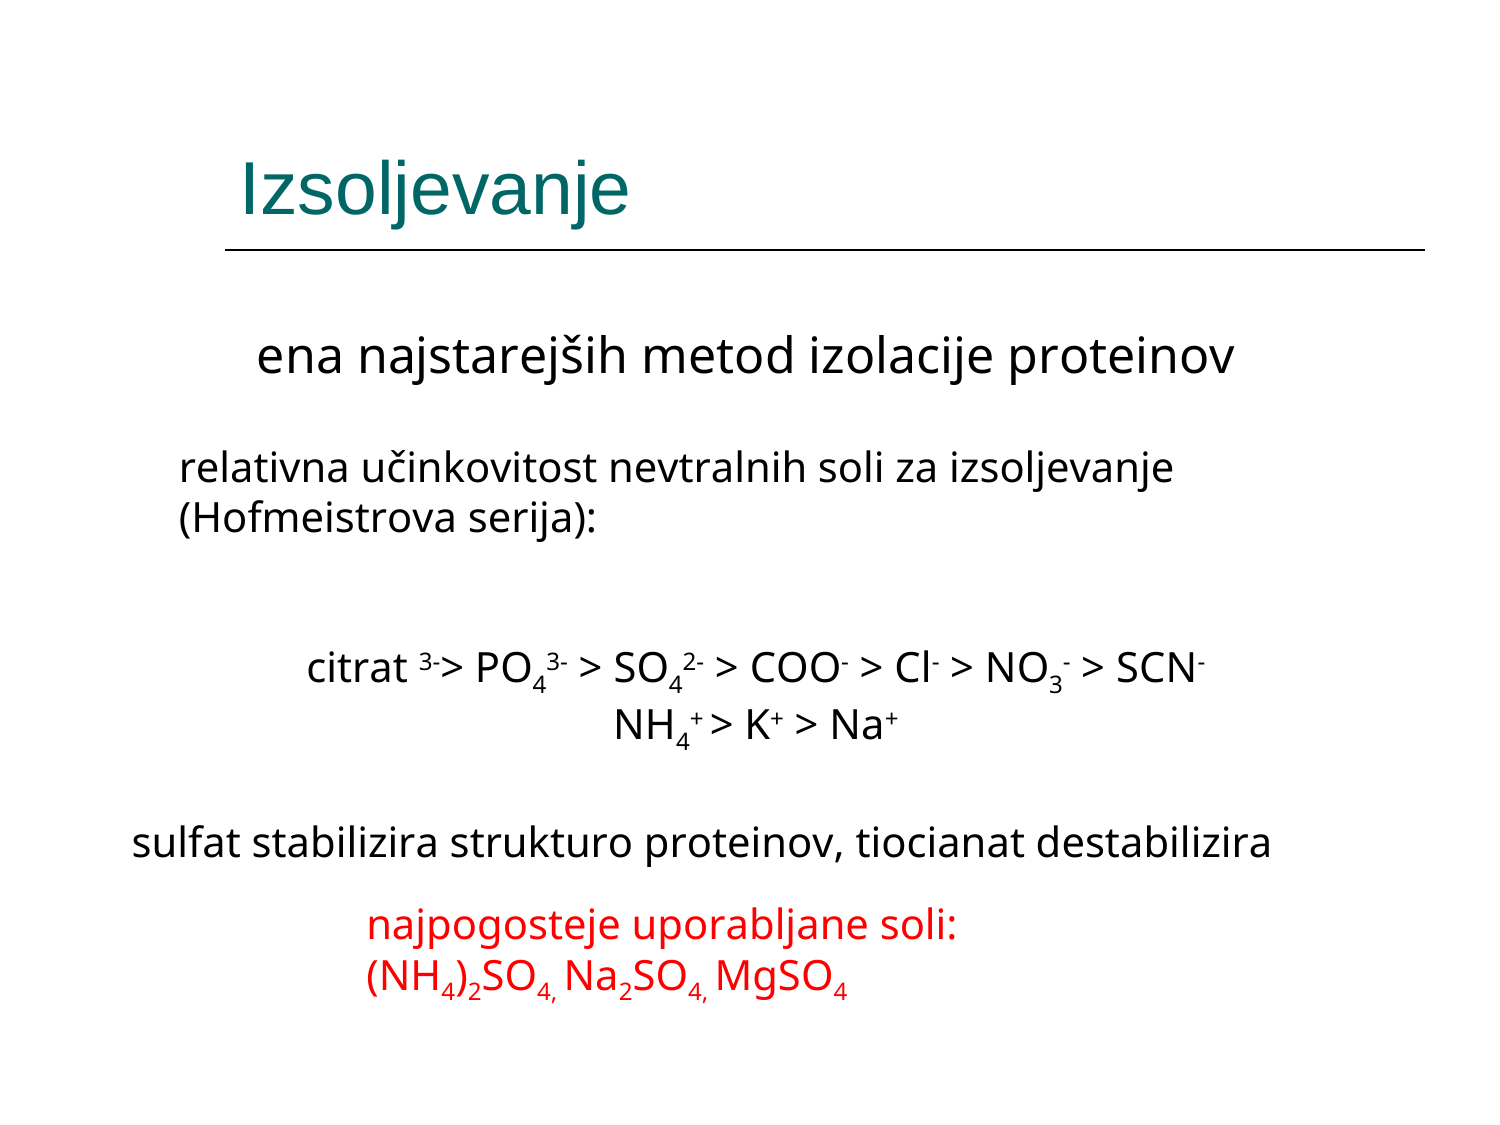

# Izsoljevanje
 ena najstarejših metod izolacije proteinov
relativna učinkovitost nevtralnih soli za izsoljevanje (Hofmeistrova serija):
citrat 3-> PO43- > SO42- > COO- > Cl- > NO3- > SCN-
NH4+ > K+ > Na+
sulfat stabilizira strukturo proteinov, tiocianat destabilizira
najpogosteje uporabljane soli: (NH4)2SO4, Na2SO4, MgSO4